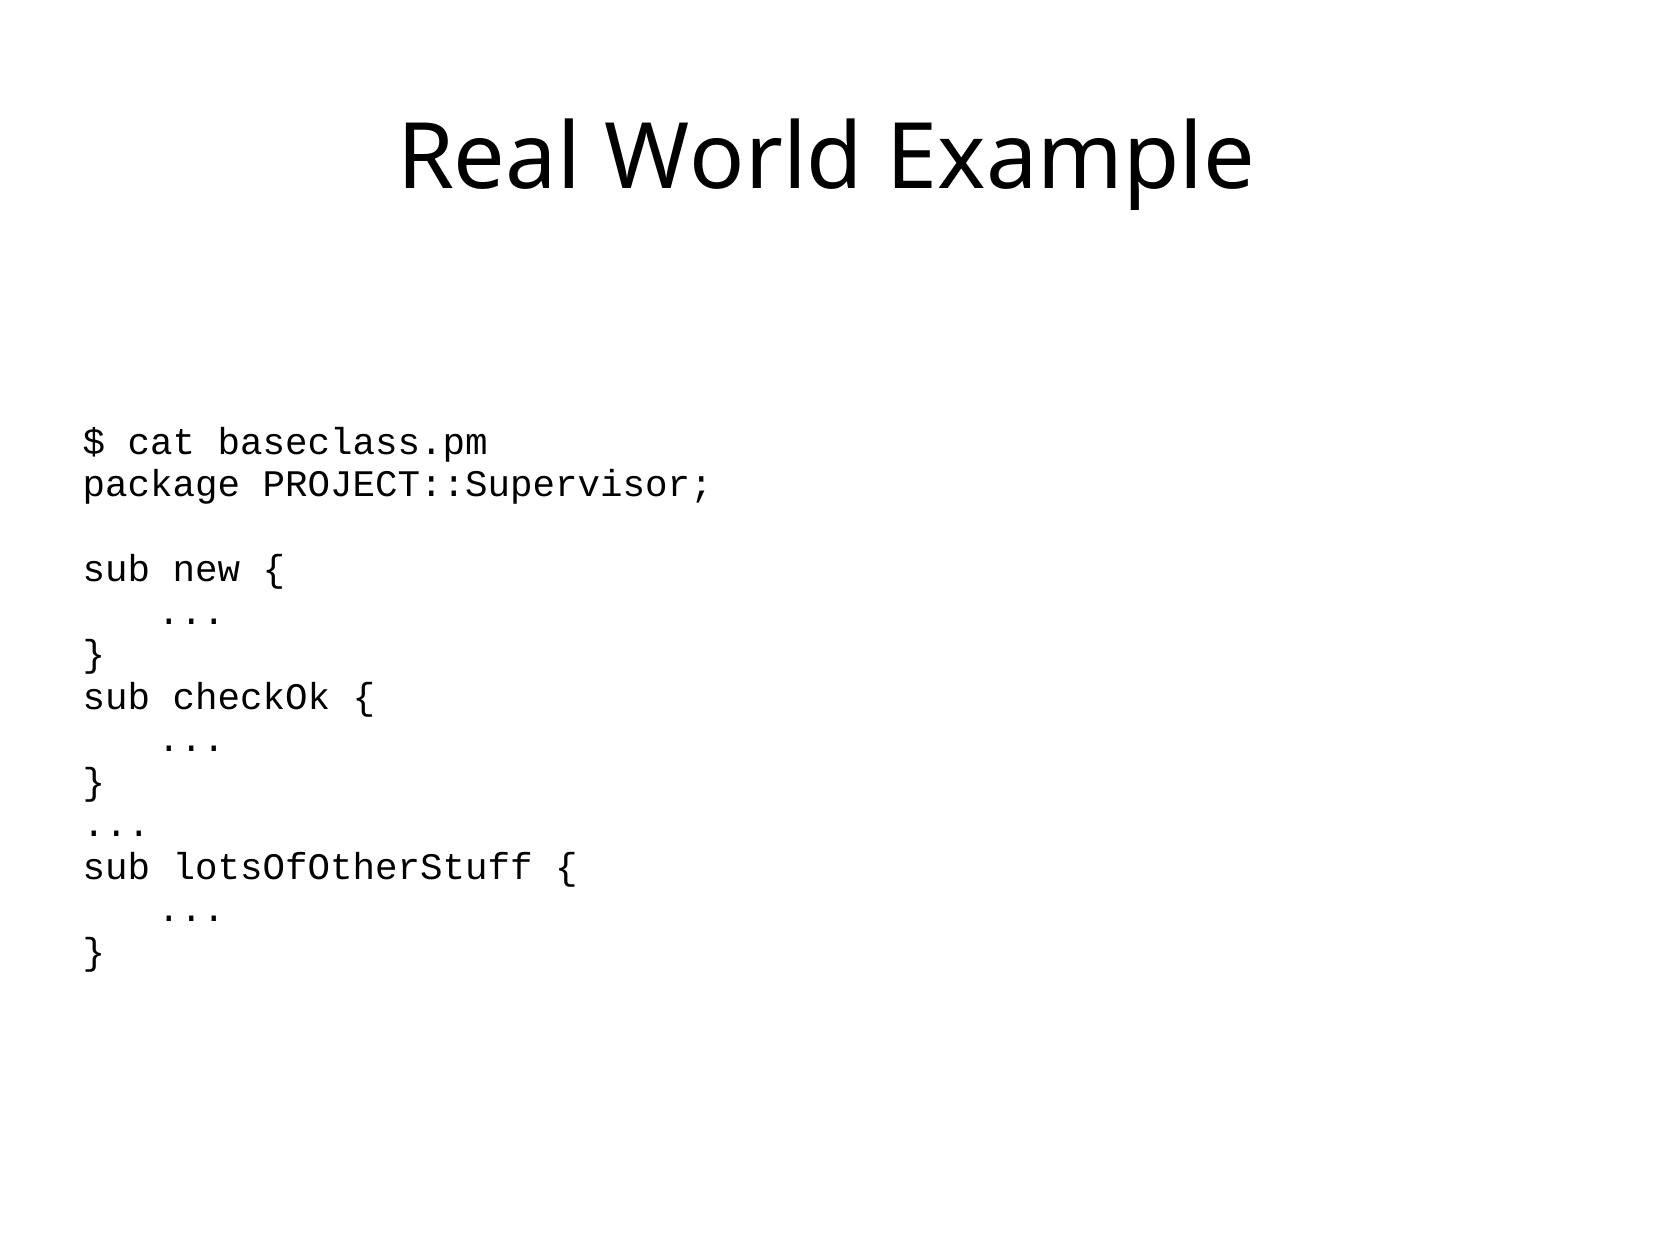

# Real World Example
$ cat baseclass.pm
package PROJECT::Supervisor;
sub new {
	...
}
sub checkOk {
	...
}
...
sub lotsOfOtherStuff {
	...
}